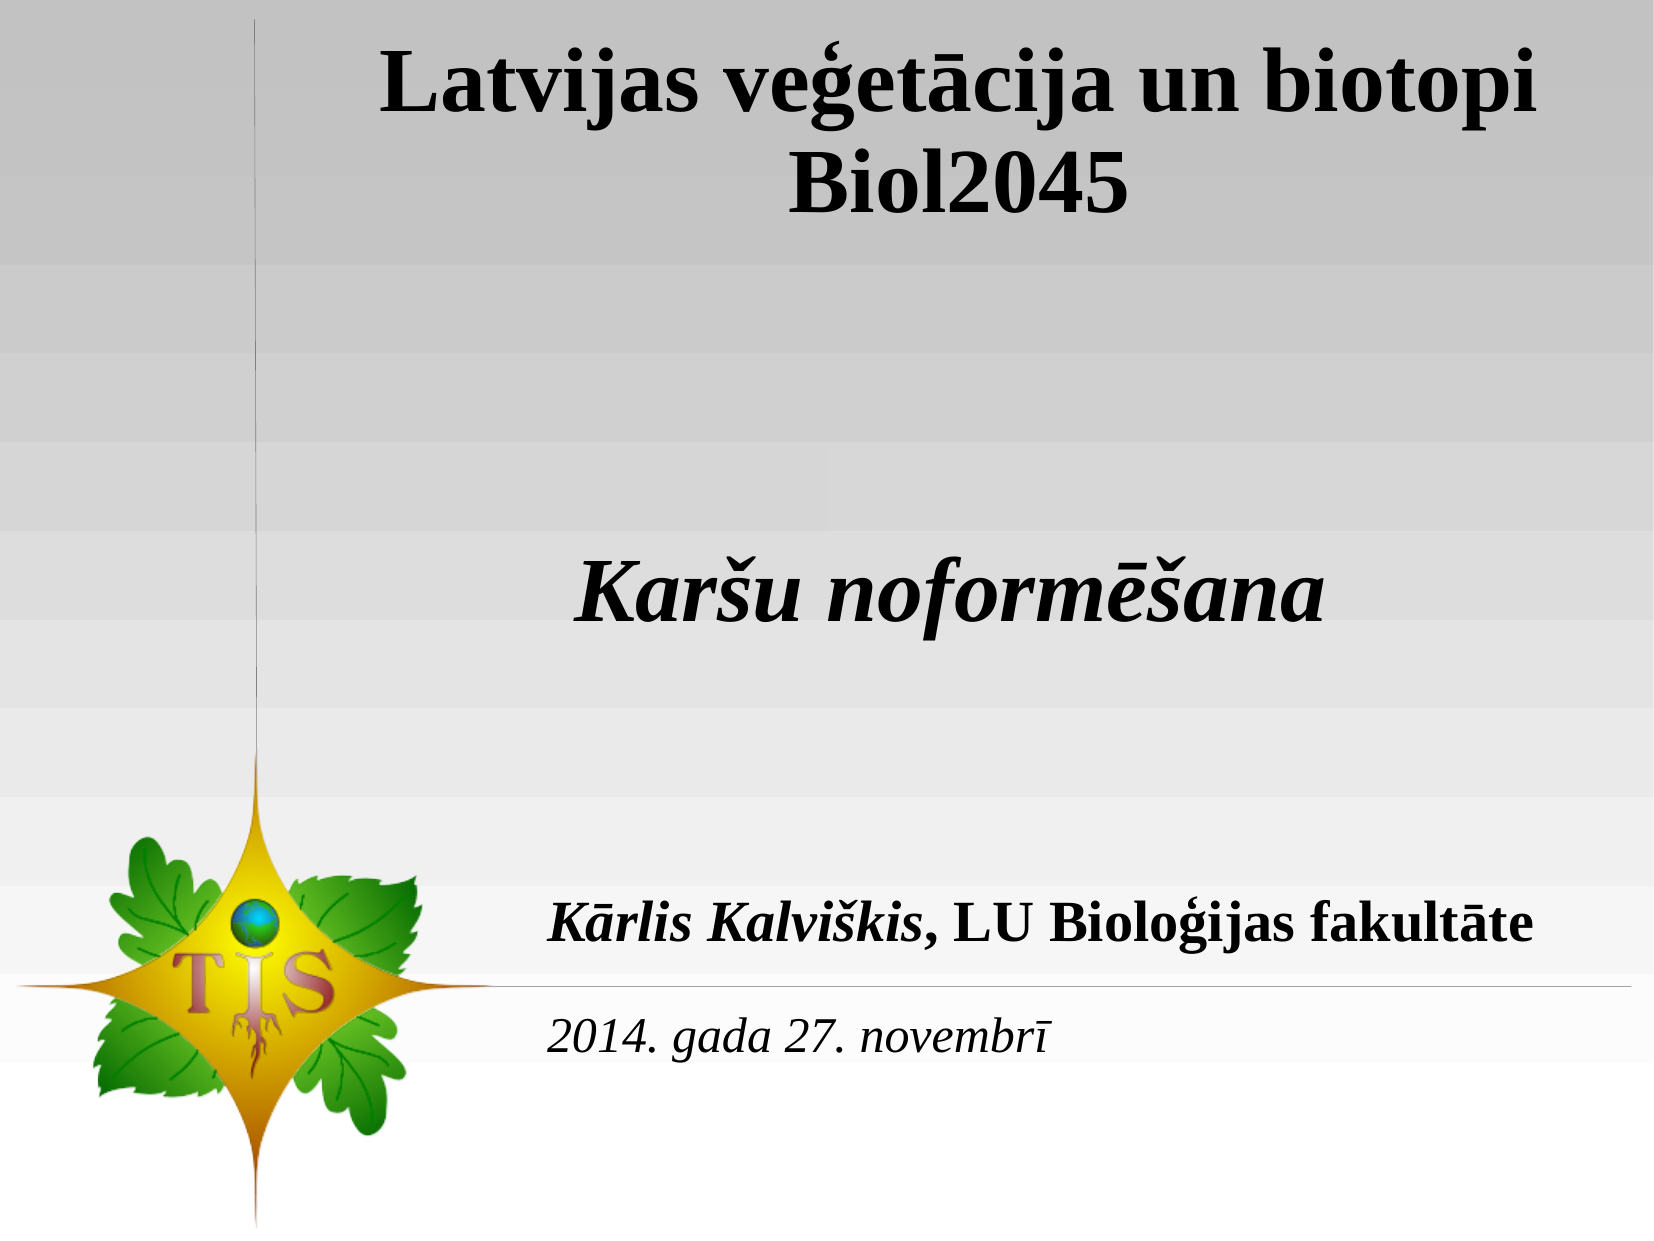

# Karšu noformēšana
2014. gada 27. novembrī